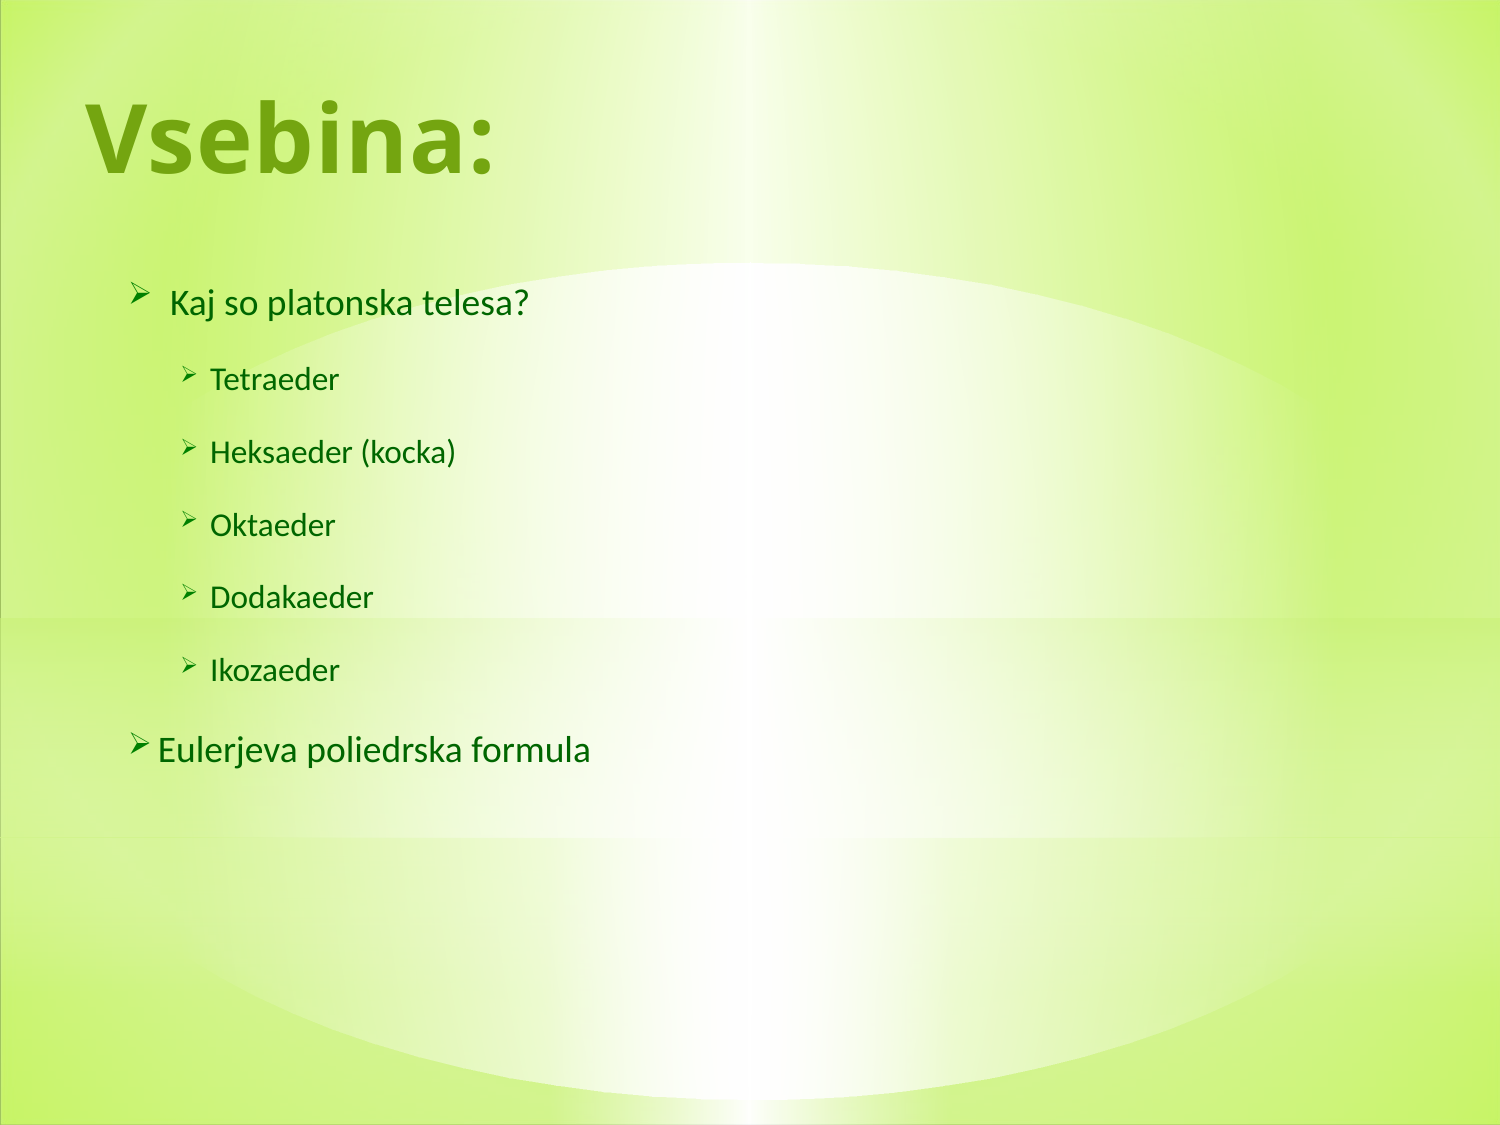

# Vsebina:
 Kaj so platonska telesa?
Tetraeder
Heksaeder (kocka)
Oktaeder
Dodakaeder
Ikozaeder
Eulerjeva poliedrska formula